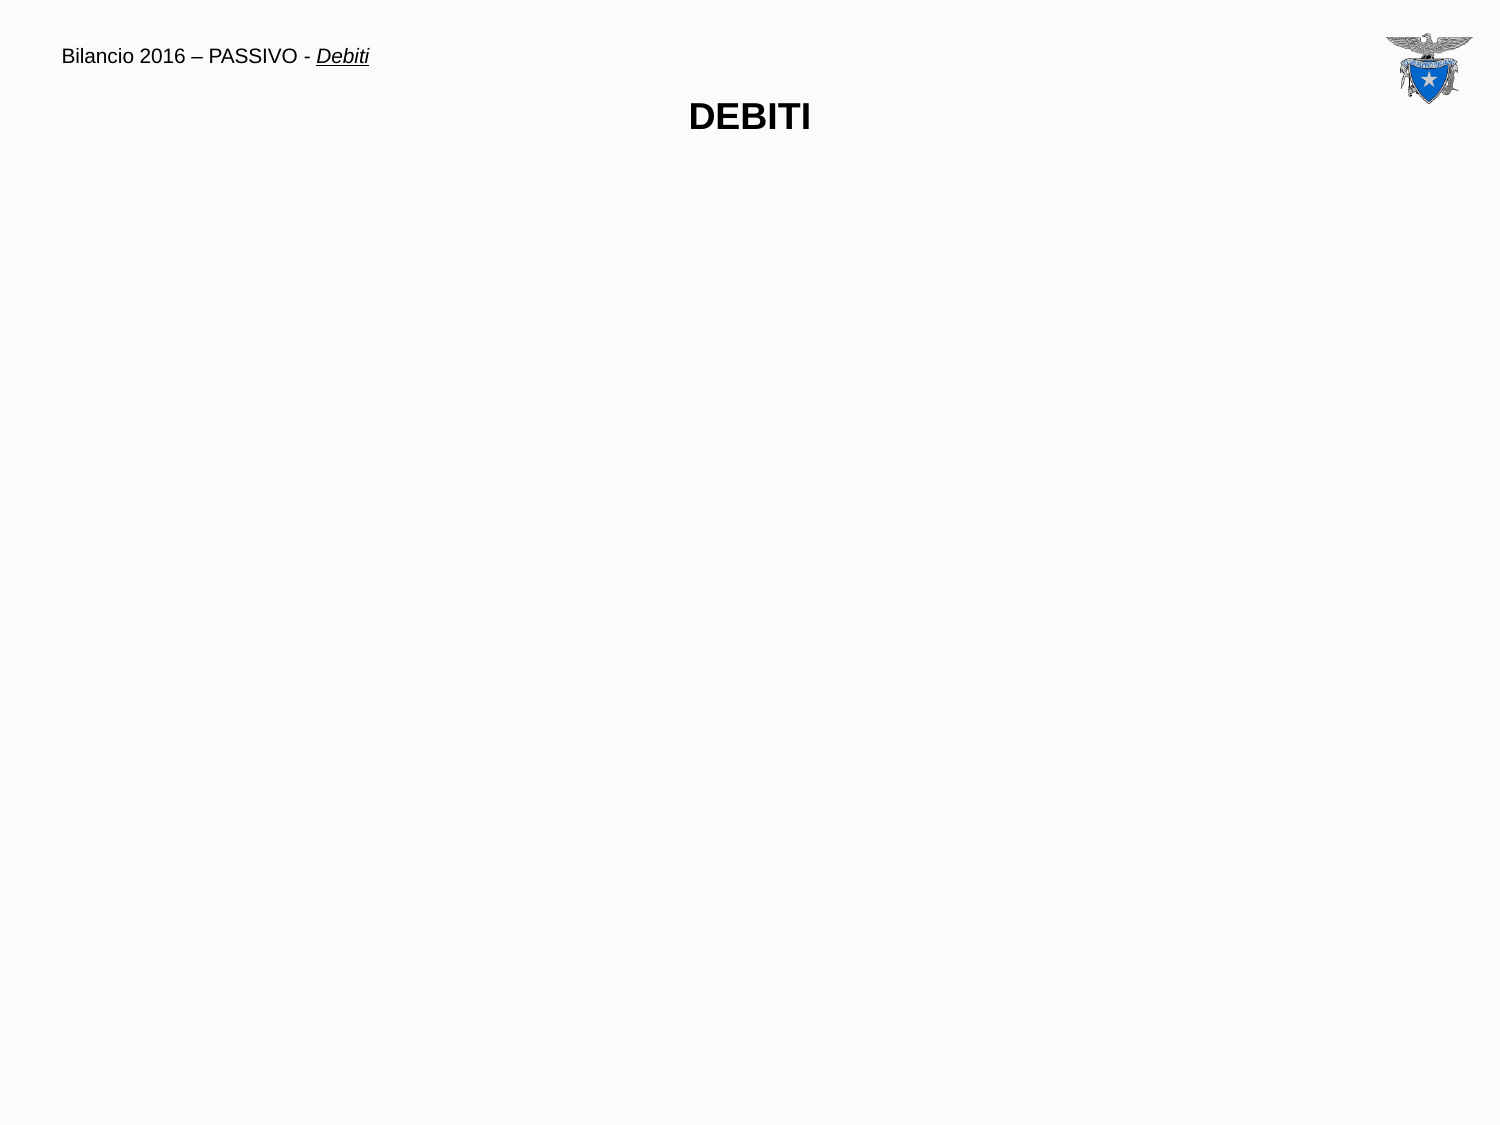

Bilancio 2016 – PASSIVO - Debiti
DEBITI
### Chart
| Category | |
|---|---|